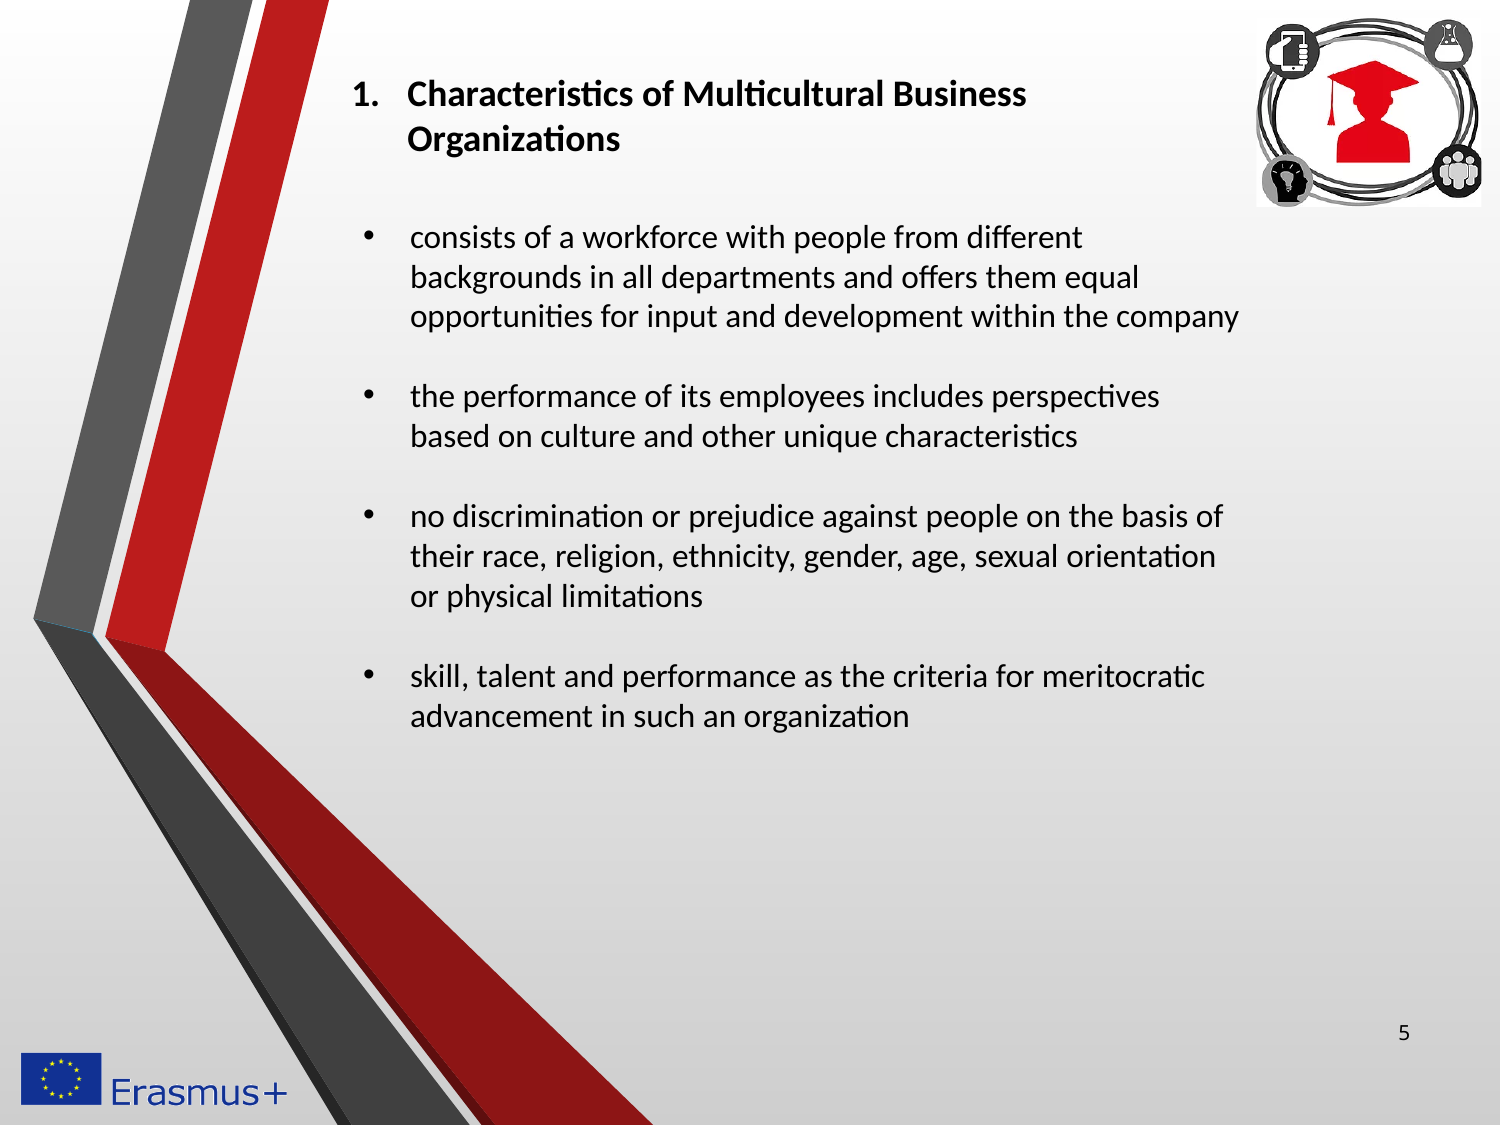

Characteristics of Multicultural Business Organizations
consists of a workforce with people from different backgrounds in all departments and offers them equal opportunities for input and development within the company
the performance of its employees includes perspectives based on culture and other unique characteristics
no discrimination or prejudice against people on the basis of their race, religion, ethnicity, gender, age, sexual orientation or physical limitations
skill, talent and performance as the criteria for meritocratic advancement in such an organization